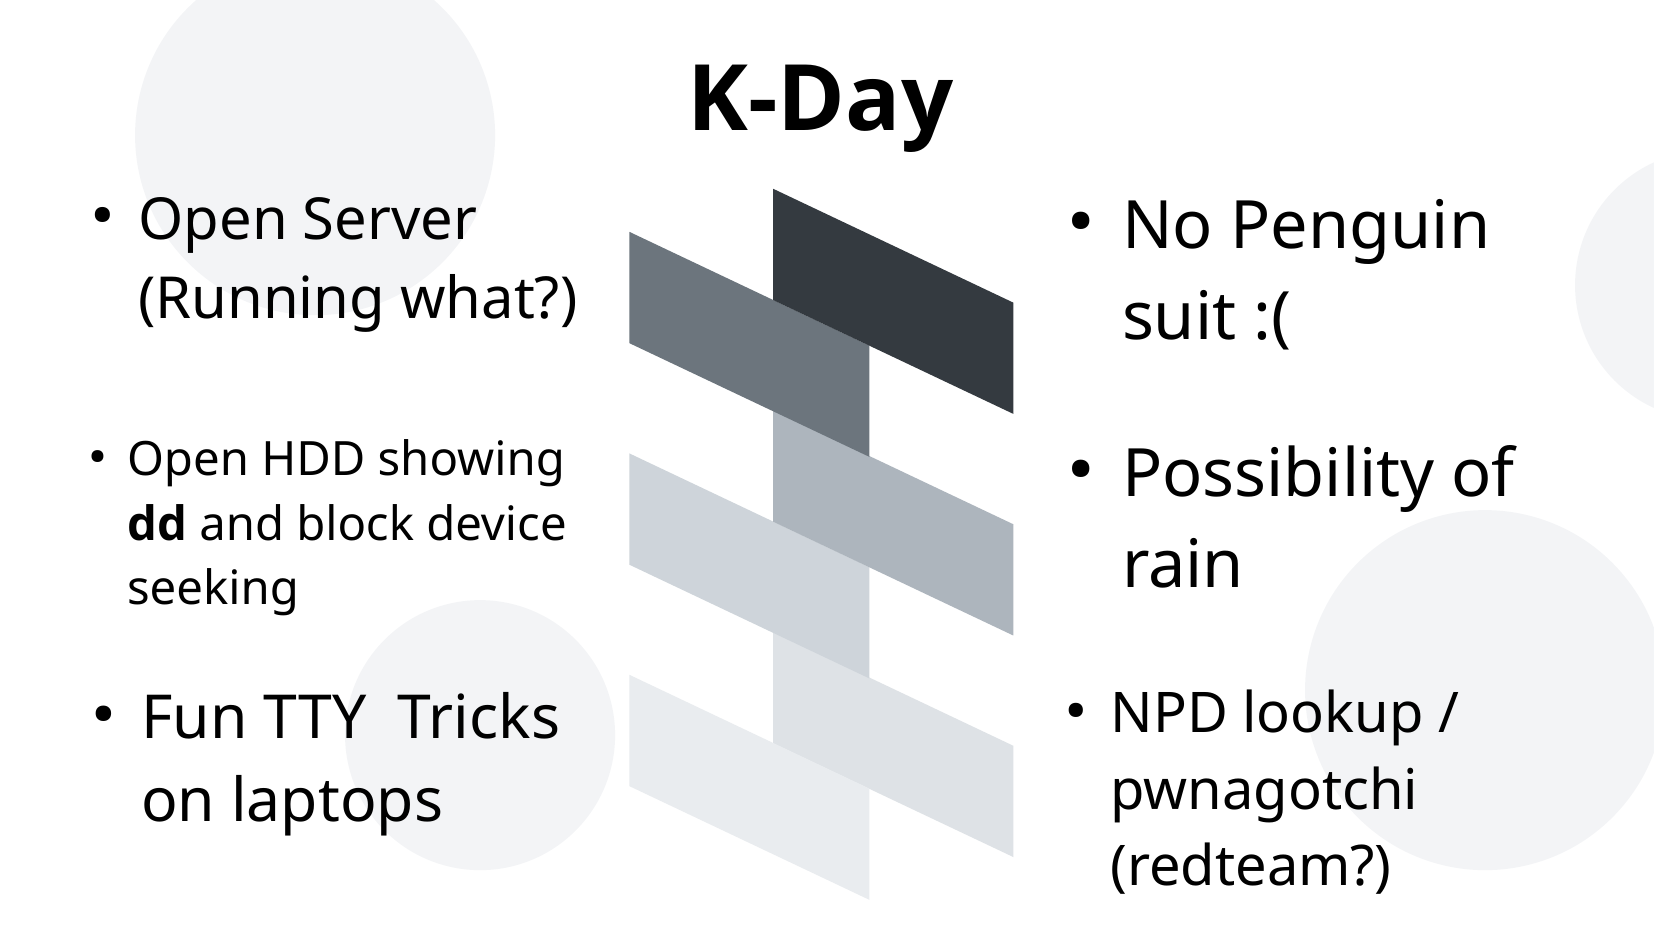

# K-Day
Open Server (Running what?)
No Penguin suit :(
Open HDD showing dd and block device seeking
Possibility of rain
Fun TTY Tricks on laptops
NPD lookup / pwnagotchi (redteam?)